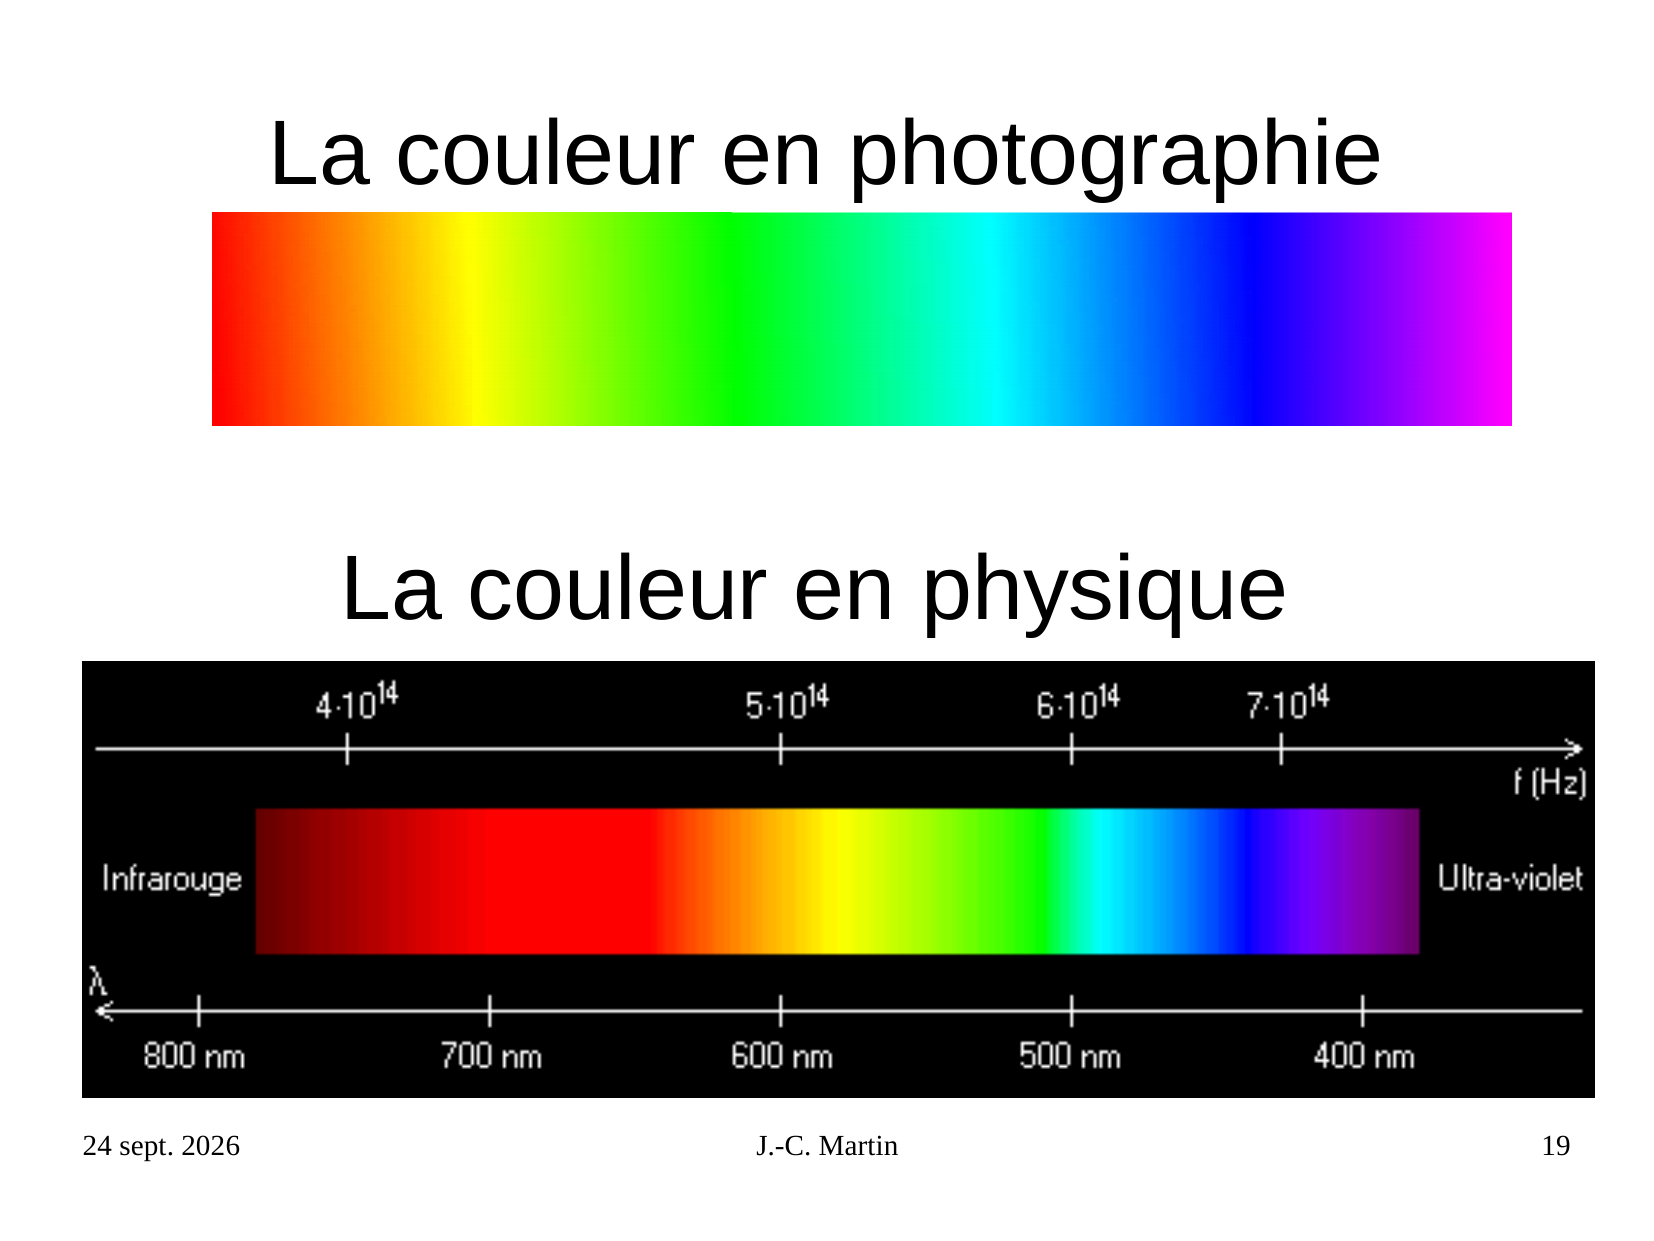

# La couleur en photographie
La couleur en physique
J.-C. Martin
19